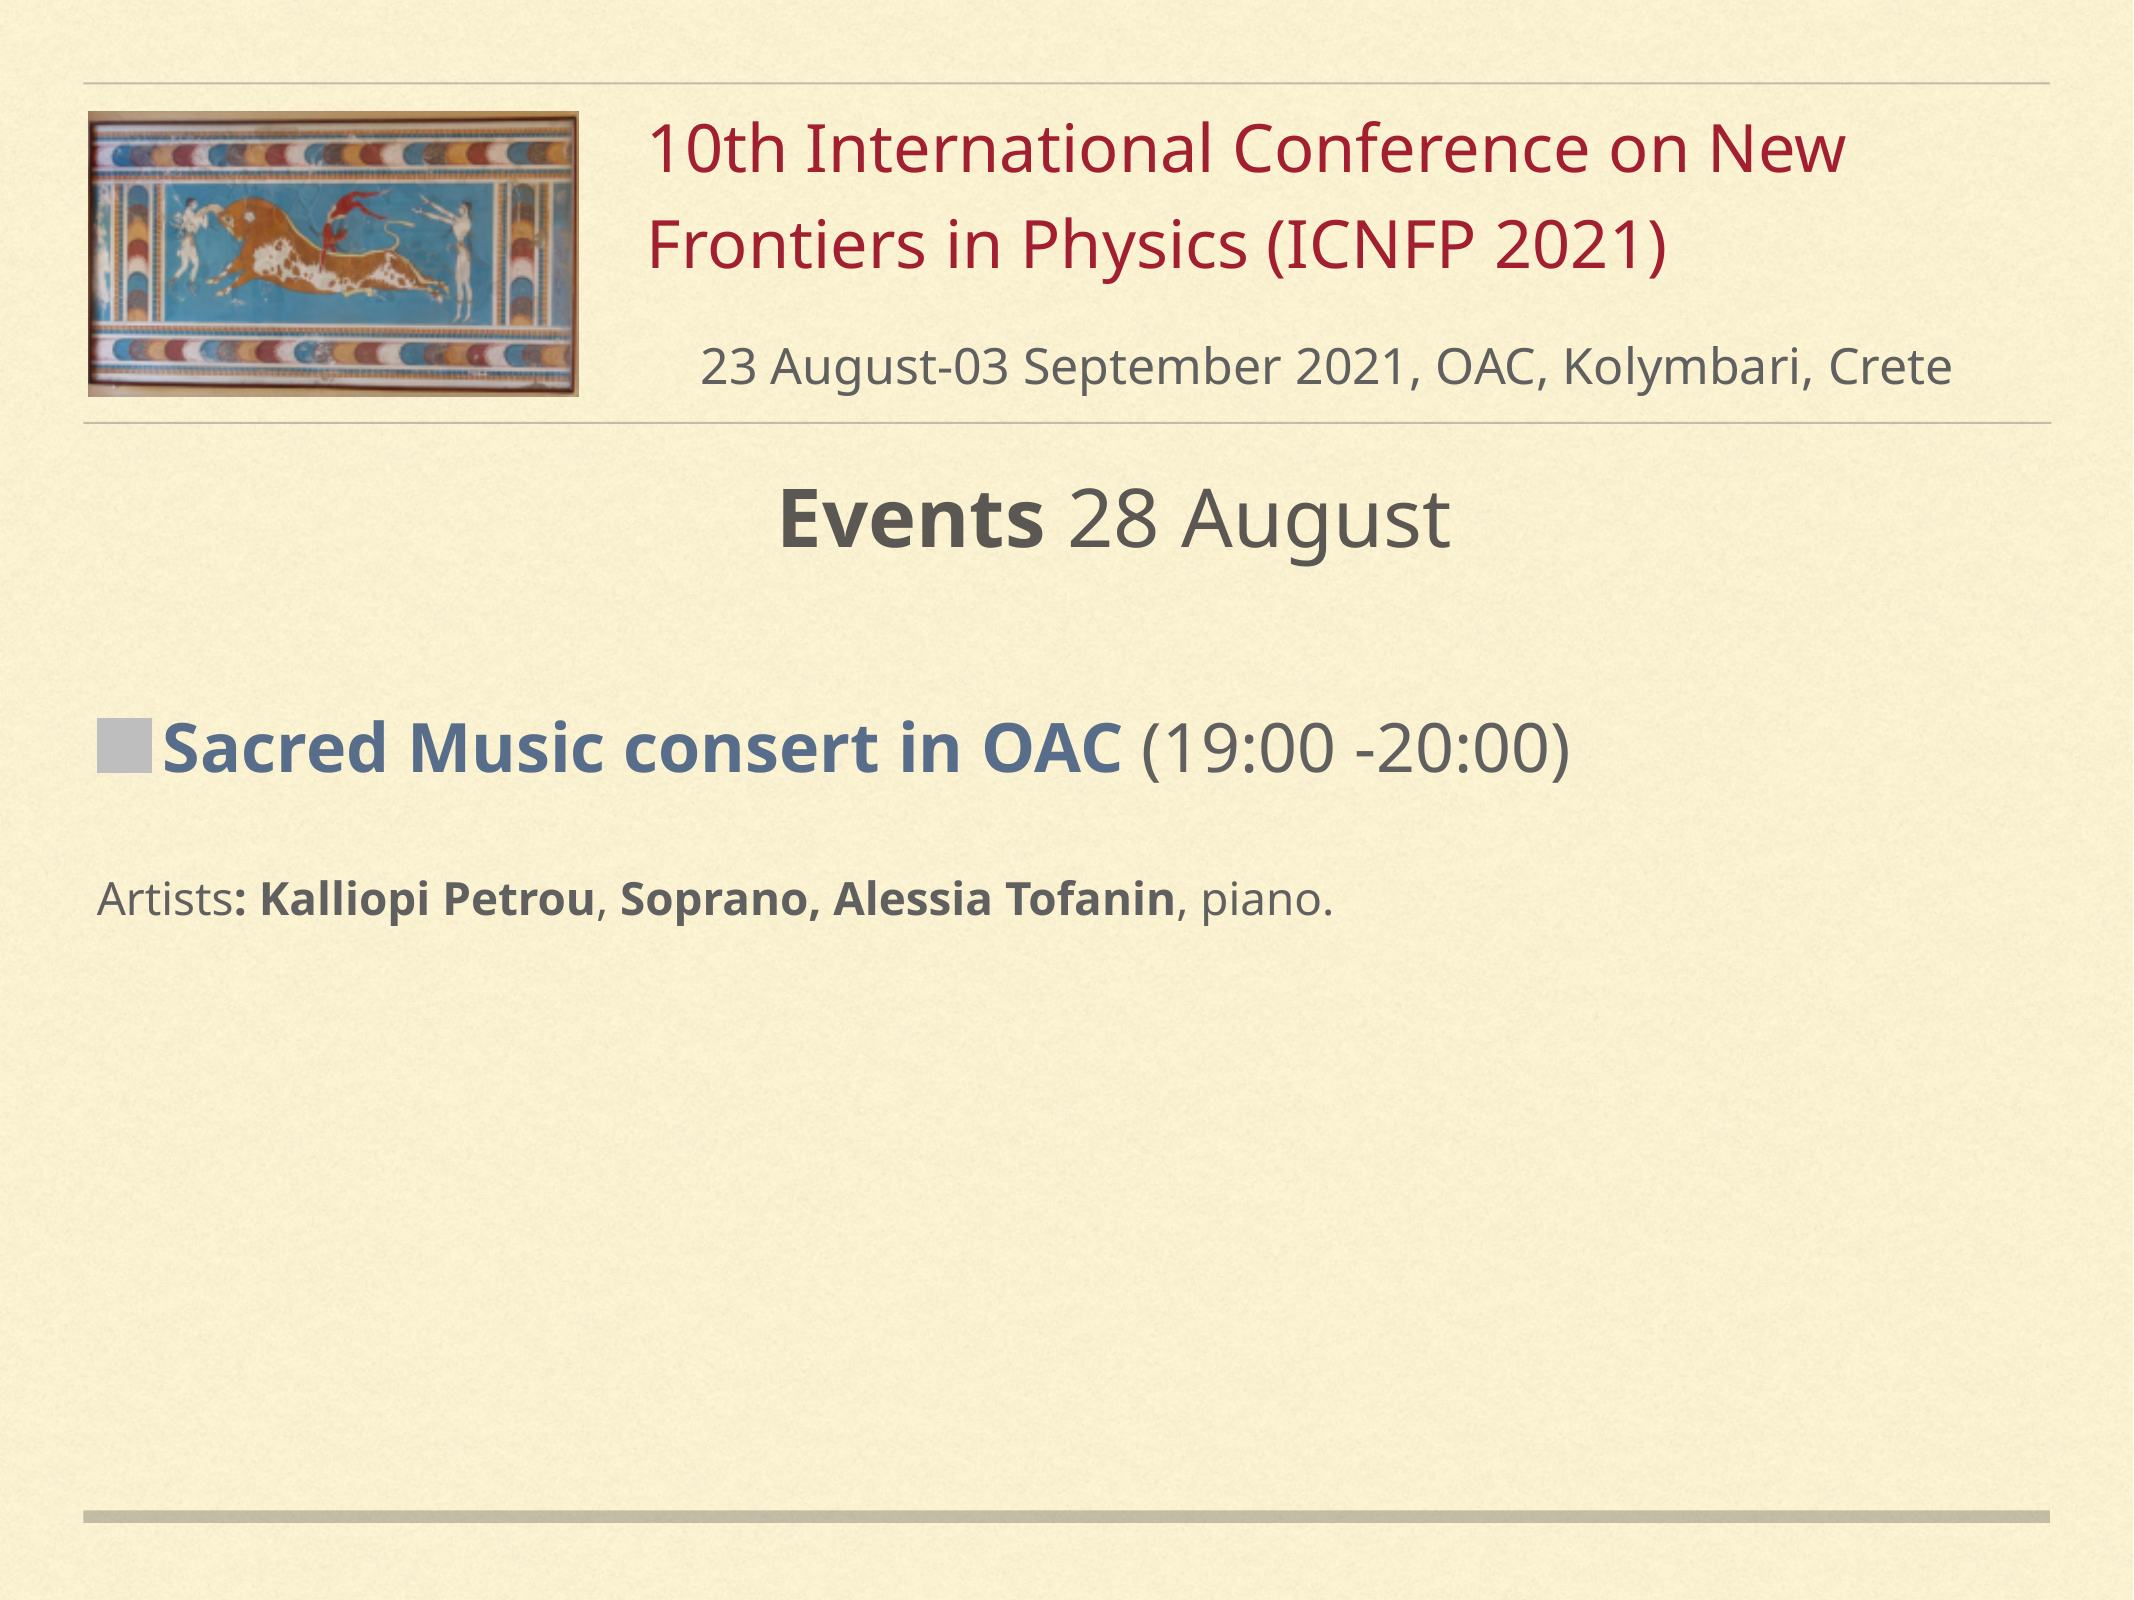

# 10th International Conference on New Frontiers in Physics (ICNFP 2021)
23 August-03 September 2021, OAC, Kolymbari, Crete
Events 28 August
Sacred Music consert in OAC (19:00 -20:00)
Artists: Kalliopi Petrou, Soprano, Alessia Tofanin, piano.